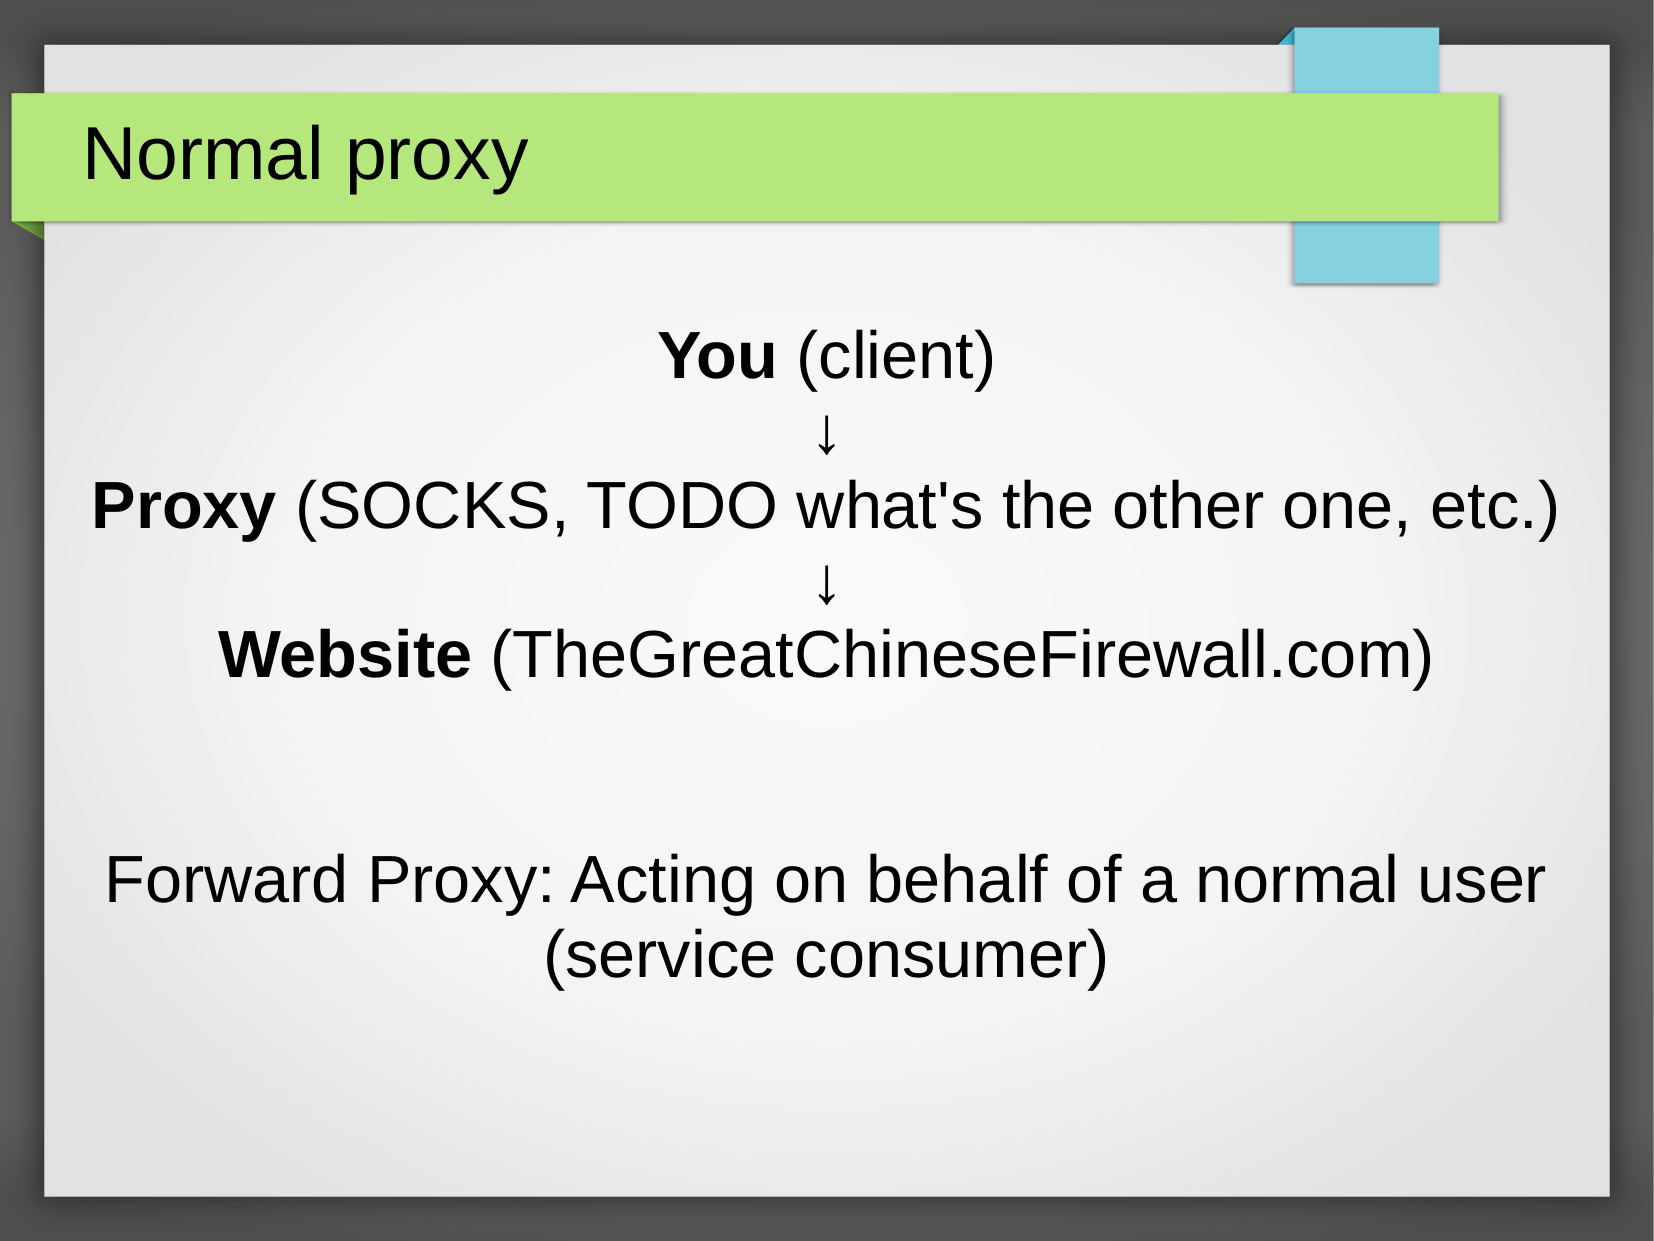

Normal proxy
# You (client)
↓
Proxy (SOCKS, TODO what's the other one, etc.)
↓
Website (TheGreatChineseFirewall.com)
Forward Proxy: Acting on behalf of a normal user (service consumer)